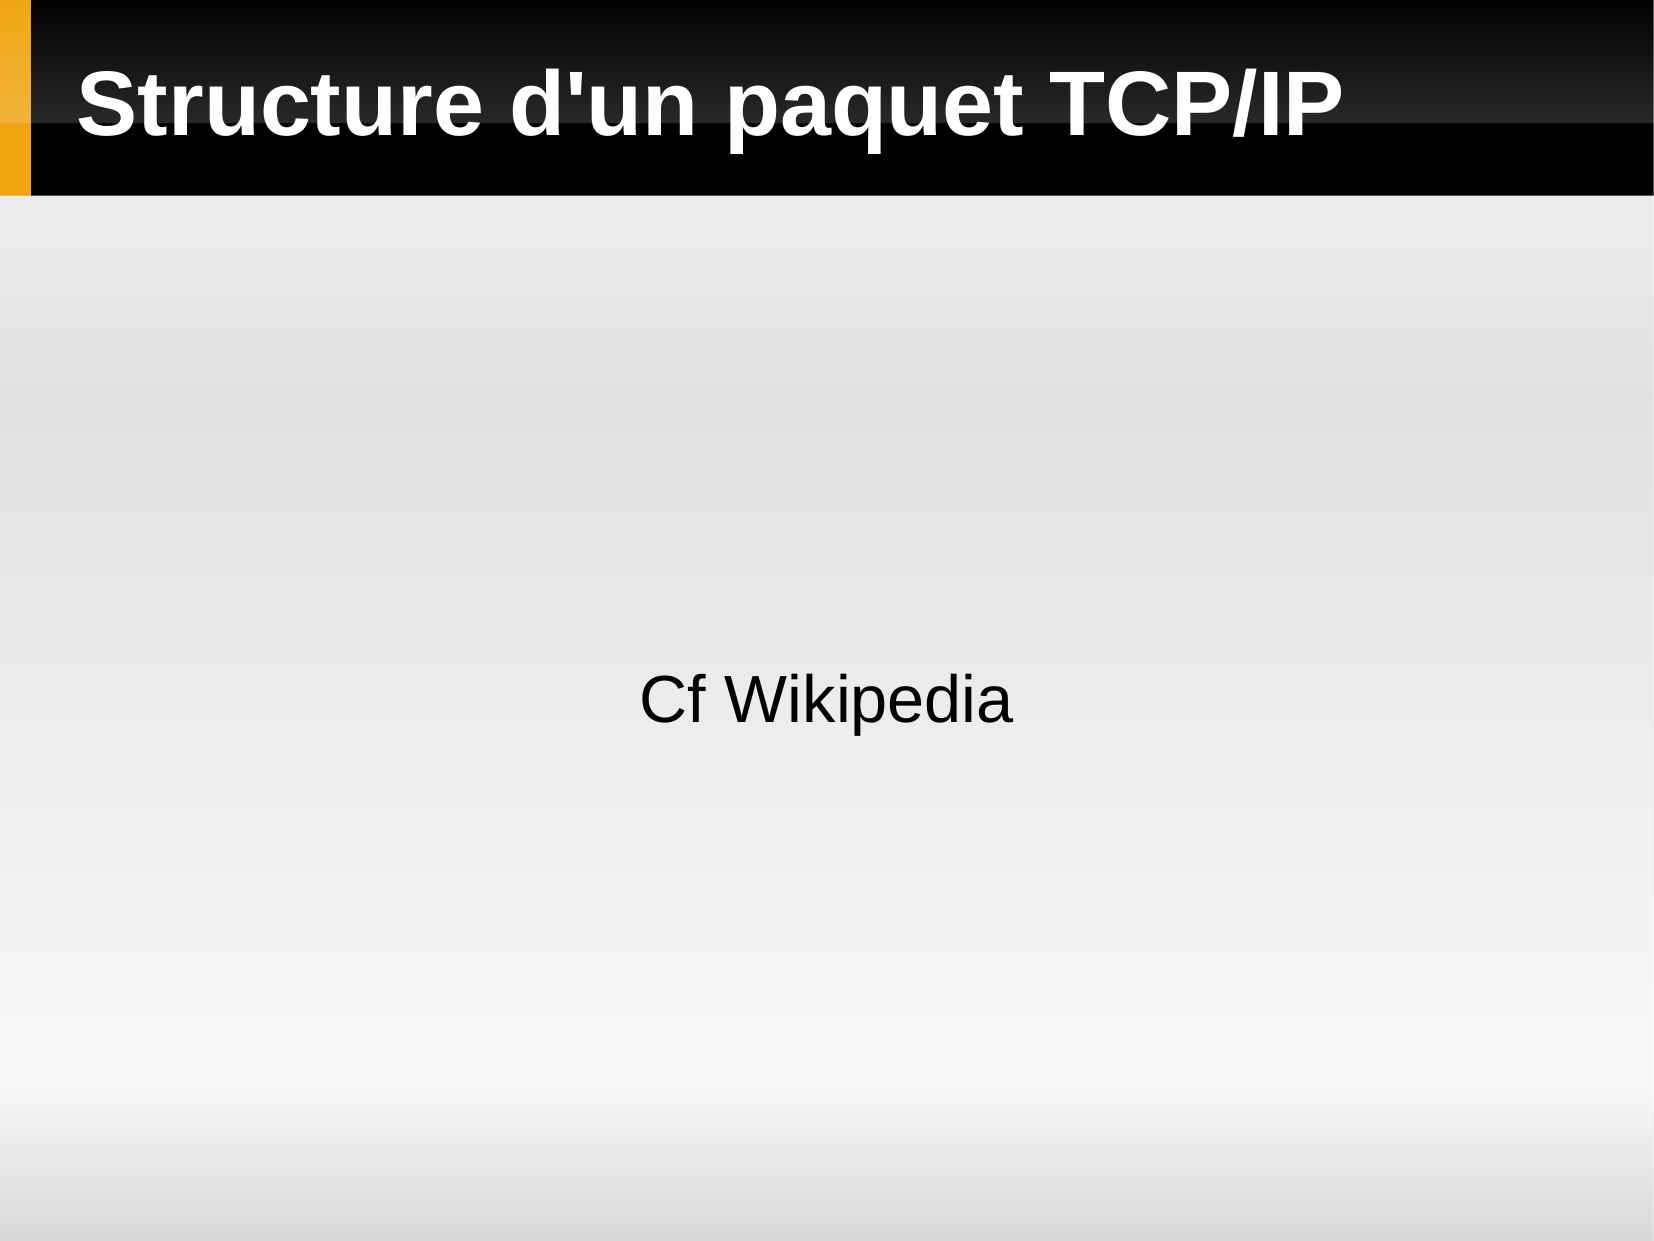

# Structure d'un paquet TCP/IP
Cf Wikipedia